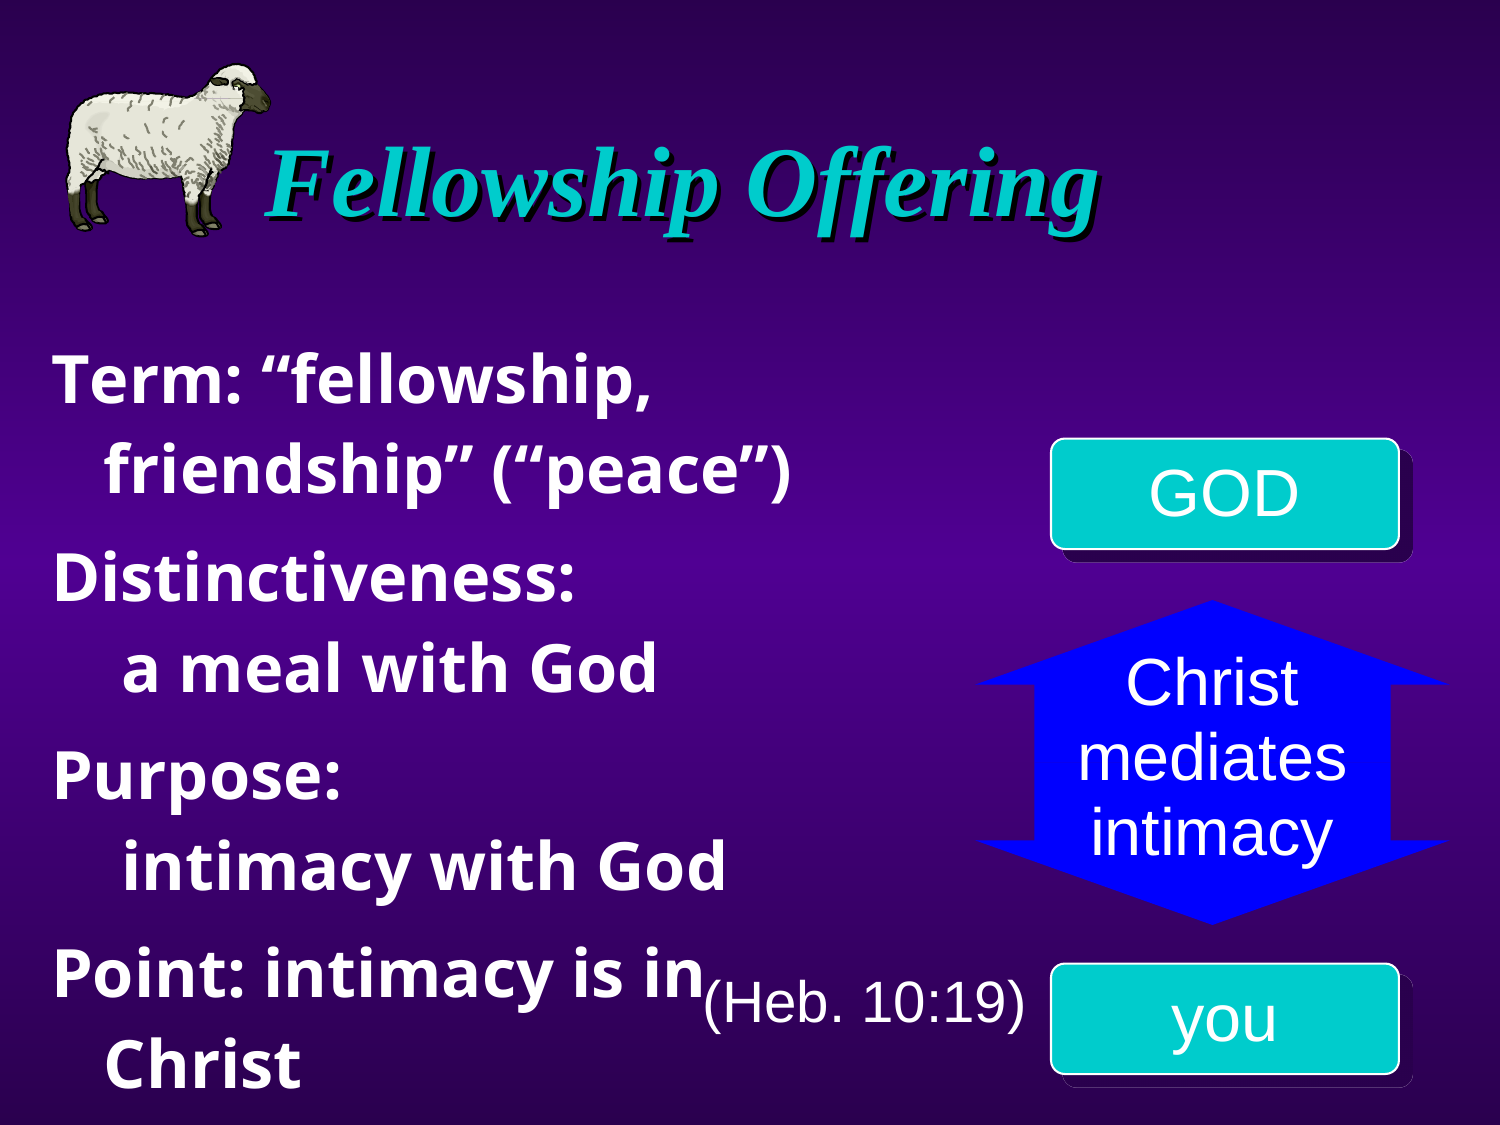

# Fellowship Offering
Term: “fellowship, friendship” (“peace”)
Distinctiveness:
 a meal with God
Purpose:
 intimacy with God
Point: intimacy is in Christ
GOD
Christ mediates intimacy
(Heb. 10:19)
you